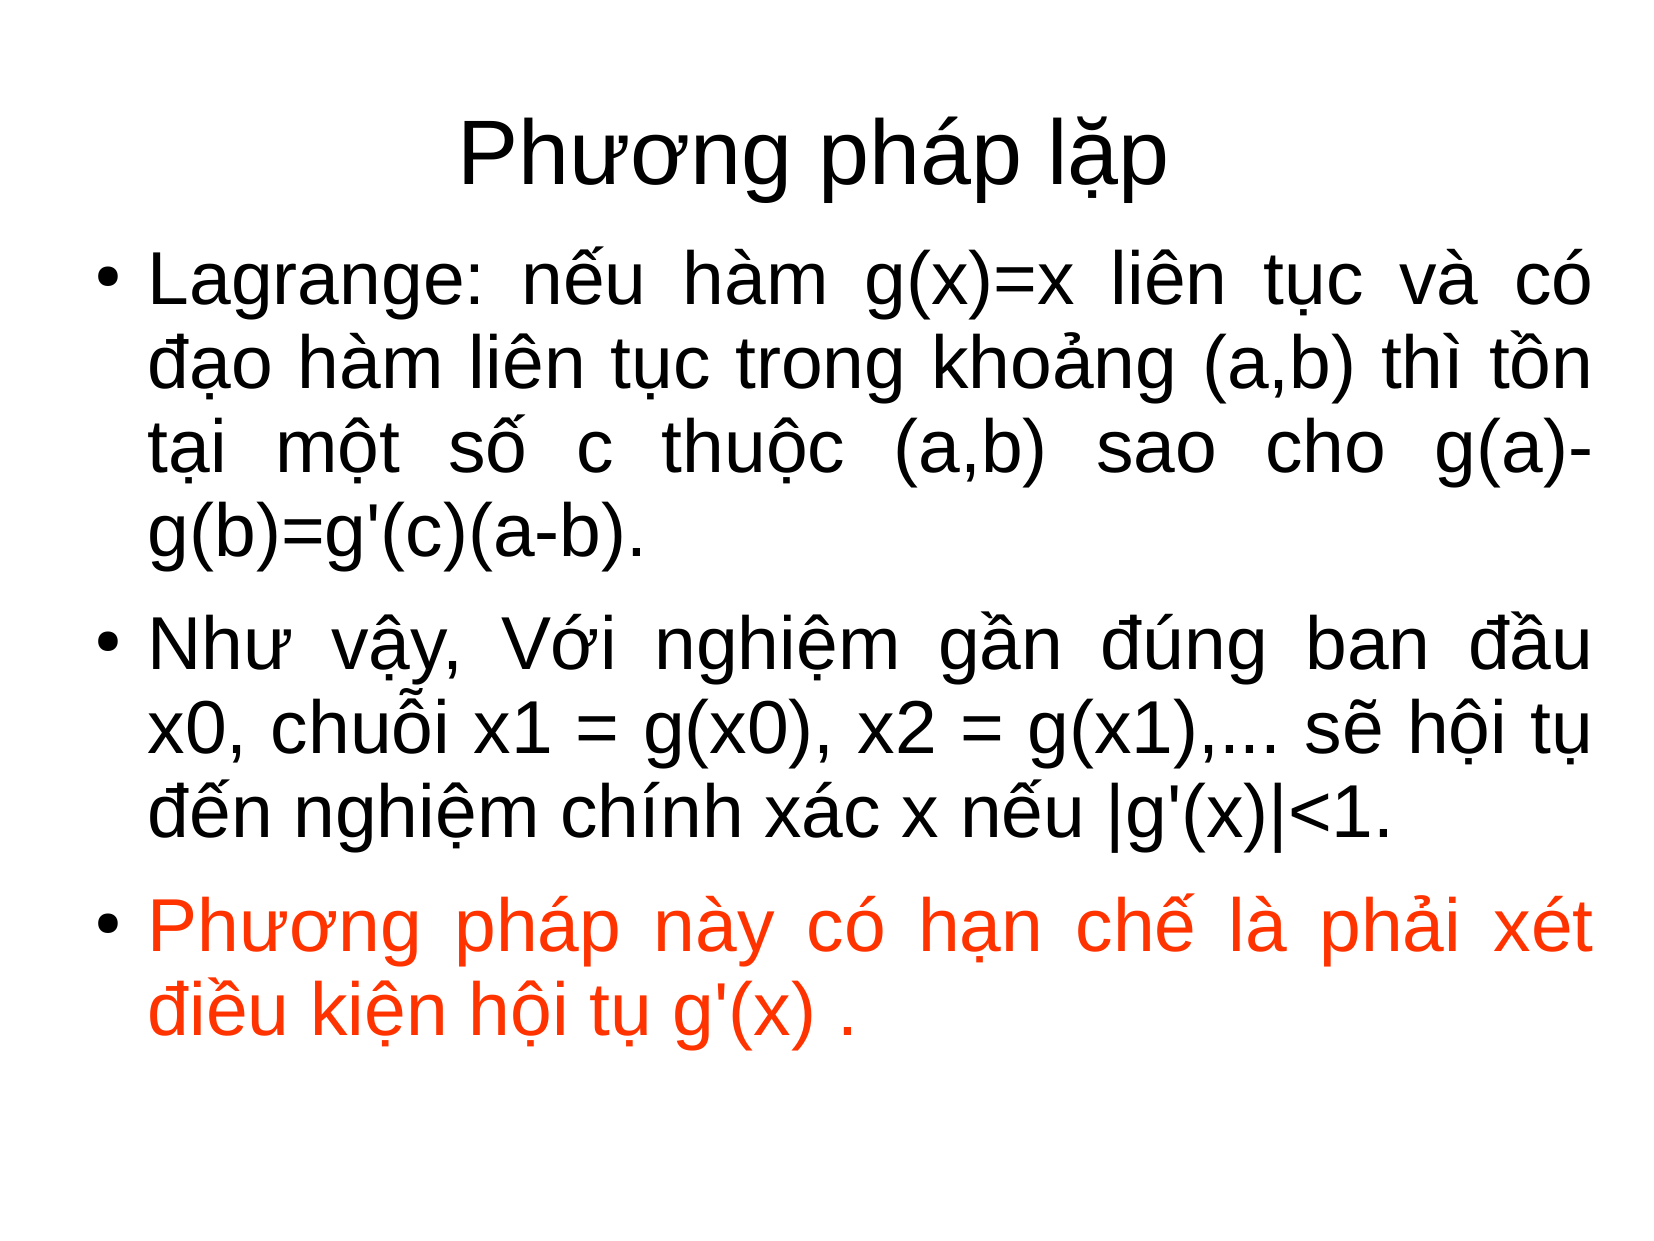

Phương pháp lặp
# Lagrange: nếu hàm g(x)=x liên tục và có đạo hàm liên tục trong khoảng (a,b) thì tồn tại một số c thuộc (a,b) sao cho g(a)-g(b)=g'(c)(a-b).
Như vậy, Với nghiệm gần đúng ban đầu x0, chuỗi x1 = g(x0), x2 = g(x1),... sẽ hội tụ đến nghiệm chính xác x nếu |g'(x)|<1.
Phương pháp này có hạn chế là phải xét điều kiện hội tụ g'(x) .